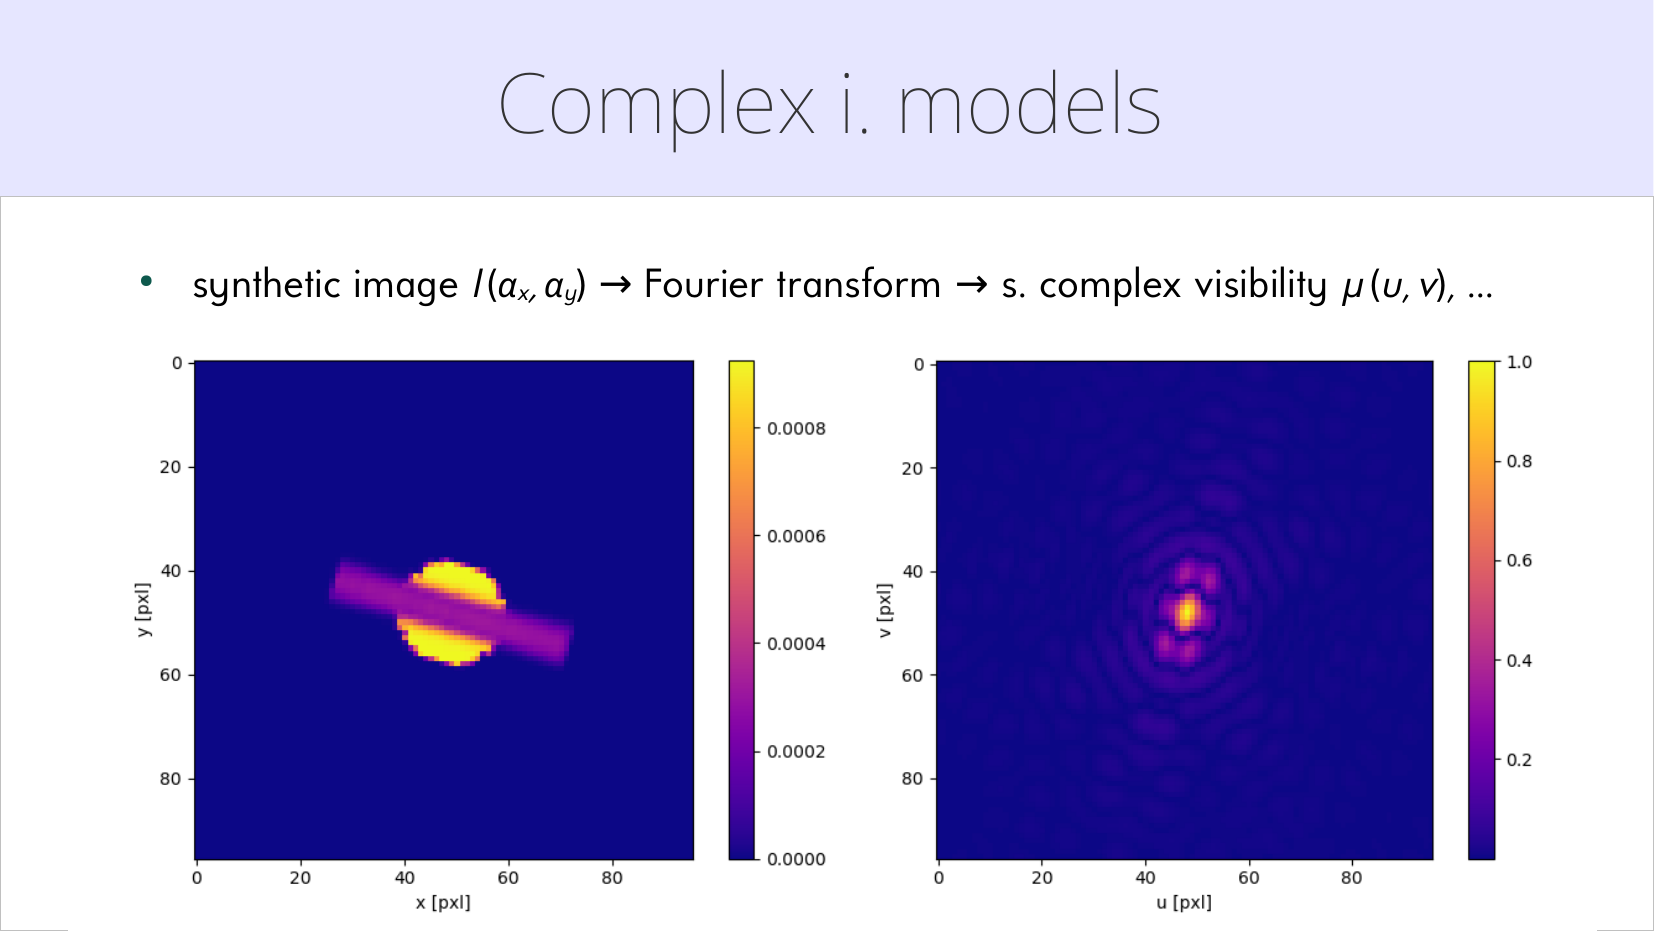

# Complex i. models
synthetic image I (αx, αy) → Fourier transform → s. complex visibility μ (u, v), ...